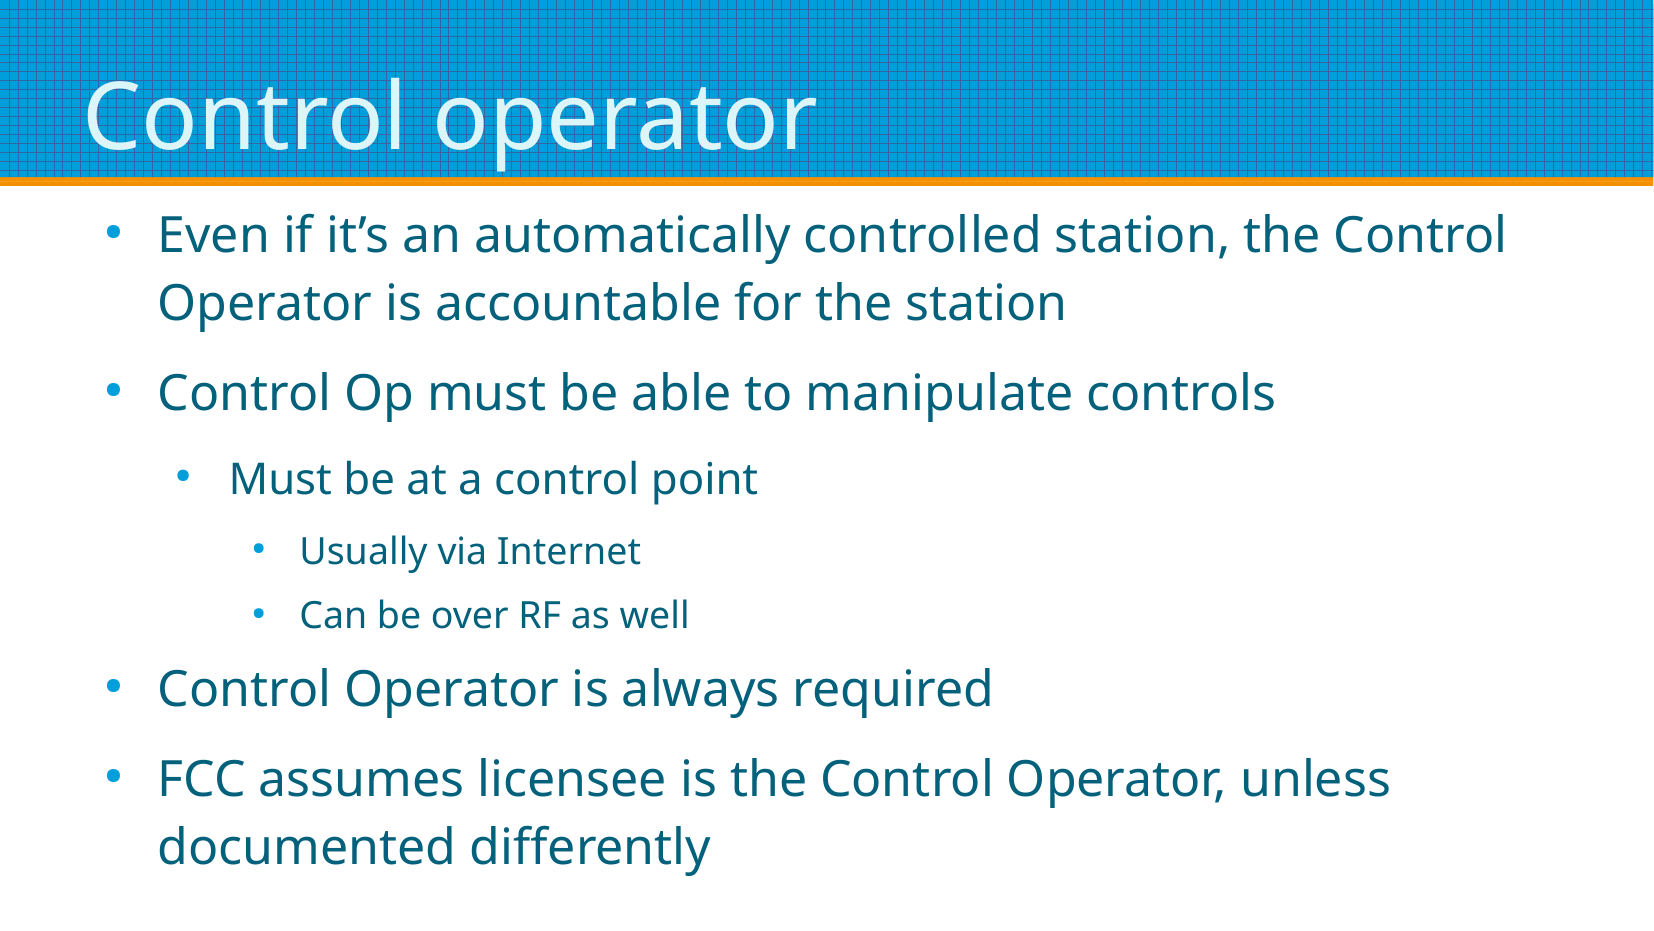

# Control operator
Even if it’s an automatically controlled station, the Control Operator is accountable for the station
Control Op must be able to manipulate controls
Must be at a control point
Usually via Internet
Can be over RF as well
Control Operator is always required
FCC assumes licensee is the Control Operator, unless documented differently